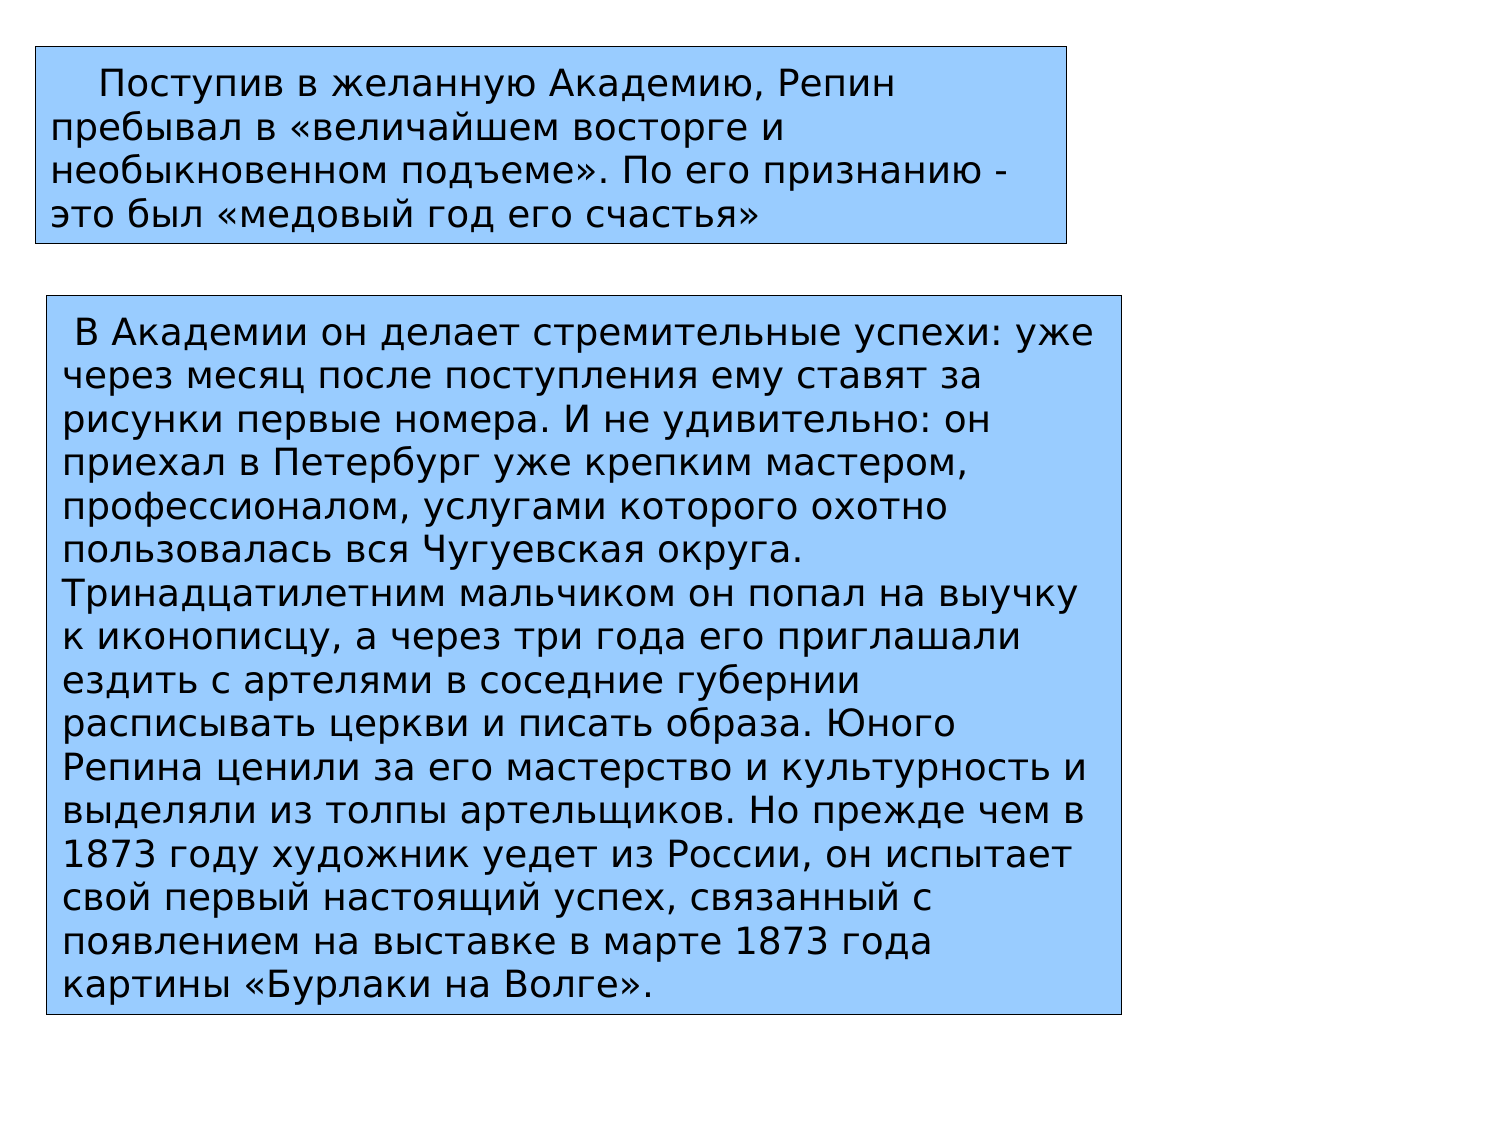

Поступив в желанную Академию, Репин пребывал в «величайшем восторге и необыкновенном подъеме». По его признанию - это был «медовый год его счастья»
 В Академии он делает стремительные успехи: уже через месяц после поступления ему ставят за рисунки первые номера. И не удивительно: он приехал в Петербург уже крепким мастером, профессионалом, услугами которого охотно пользовалась вся Чугуевская округа. Тринадцатилетним мальчиком он попал на выучку к иконописцу, а через три года его приглашали ездить с артелями в соседние губернии расписывать церкви и писать образа. Юного Репина ценили за его мастерство и культурность и выделяли из толпы артельщиков. Но прежде чем в 1873 году художник уедет из России, он испытает свой первый настоящий успех, связанный с появлением на выставке в марте 1873 года картины «Бурлаки на Волге».